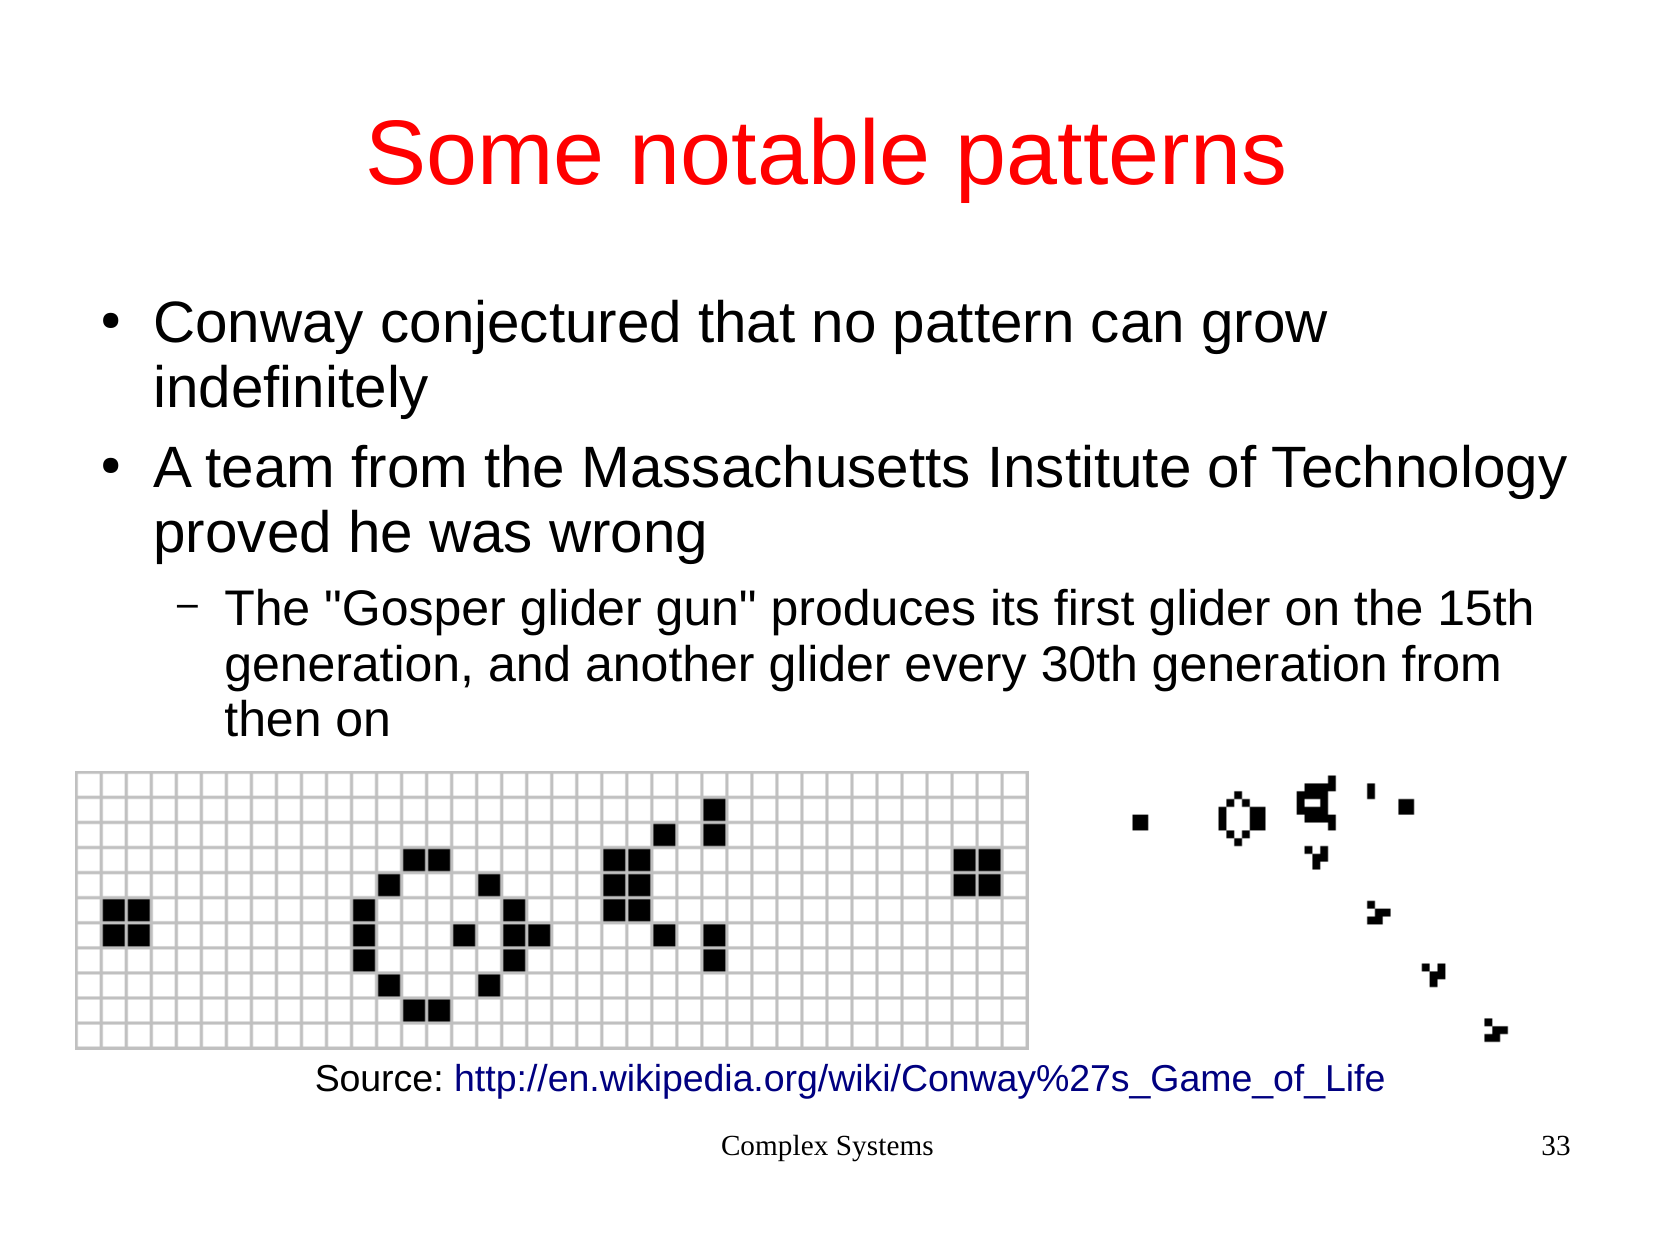

# Some notable patterns
Conway conjectured that no pattern can grow indefinitely
A team from the Massachusetts Institute of Technology proved he was wrong
The "Gosper glider gun" produces its first glider on the 15th generation, and another glider every 30th generation from then on
Source: http://en.wikipedia.org/wiki/Conway%27s_Game_of_Life
Complex Systems
33